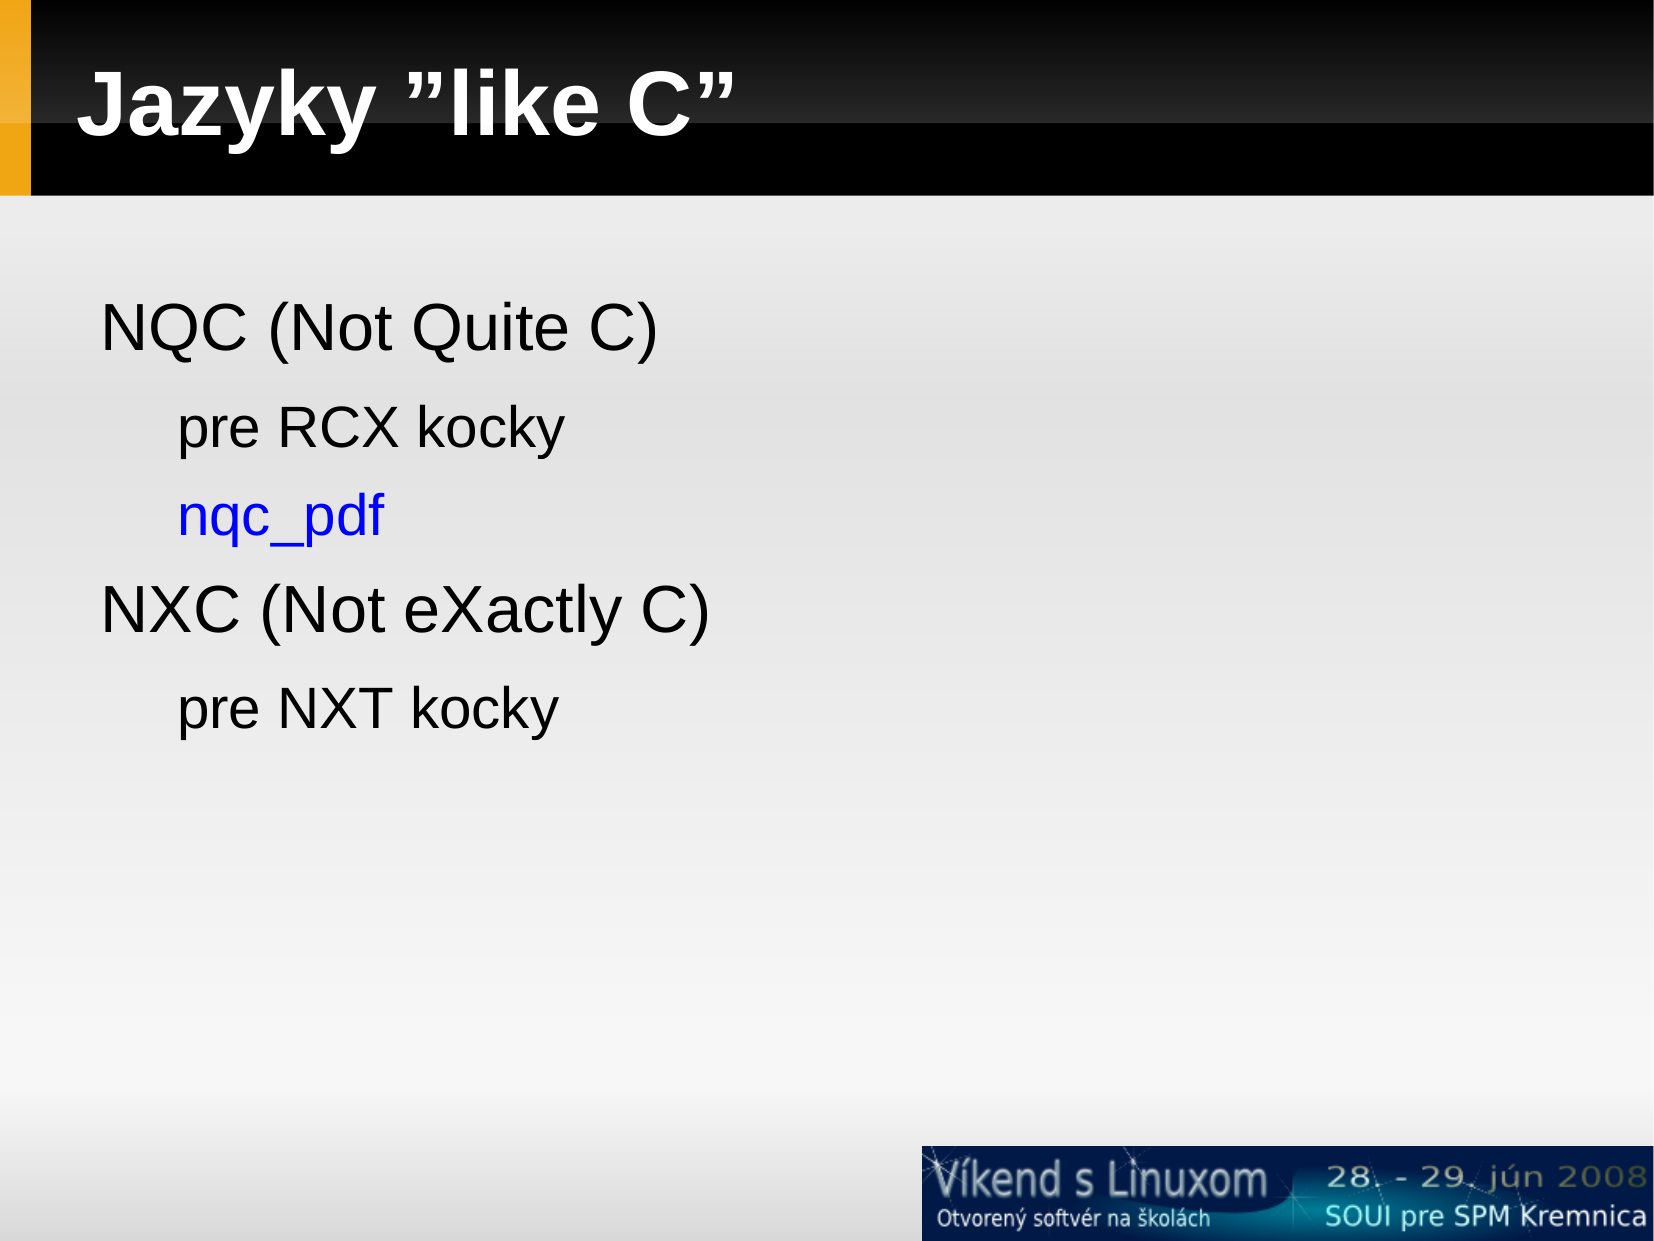

# Jazyky ”like C”
NQC (Not Quite C)
pre RCX kocky
nqc_pdf
NXC (Not eXactly C)
pre NXT kocky